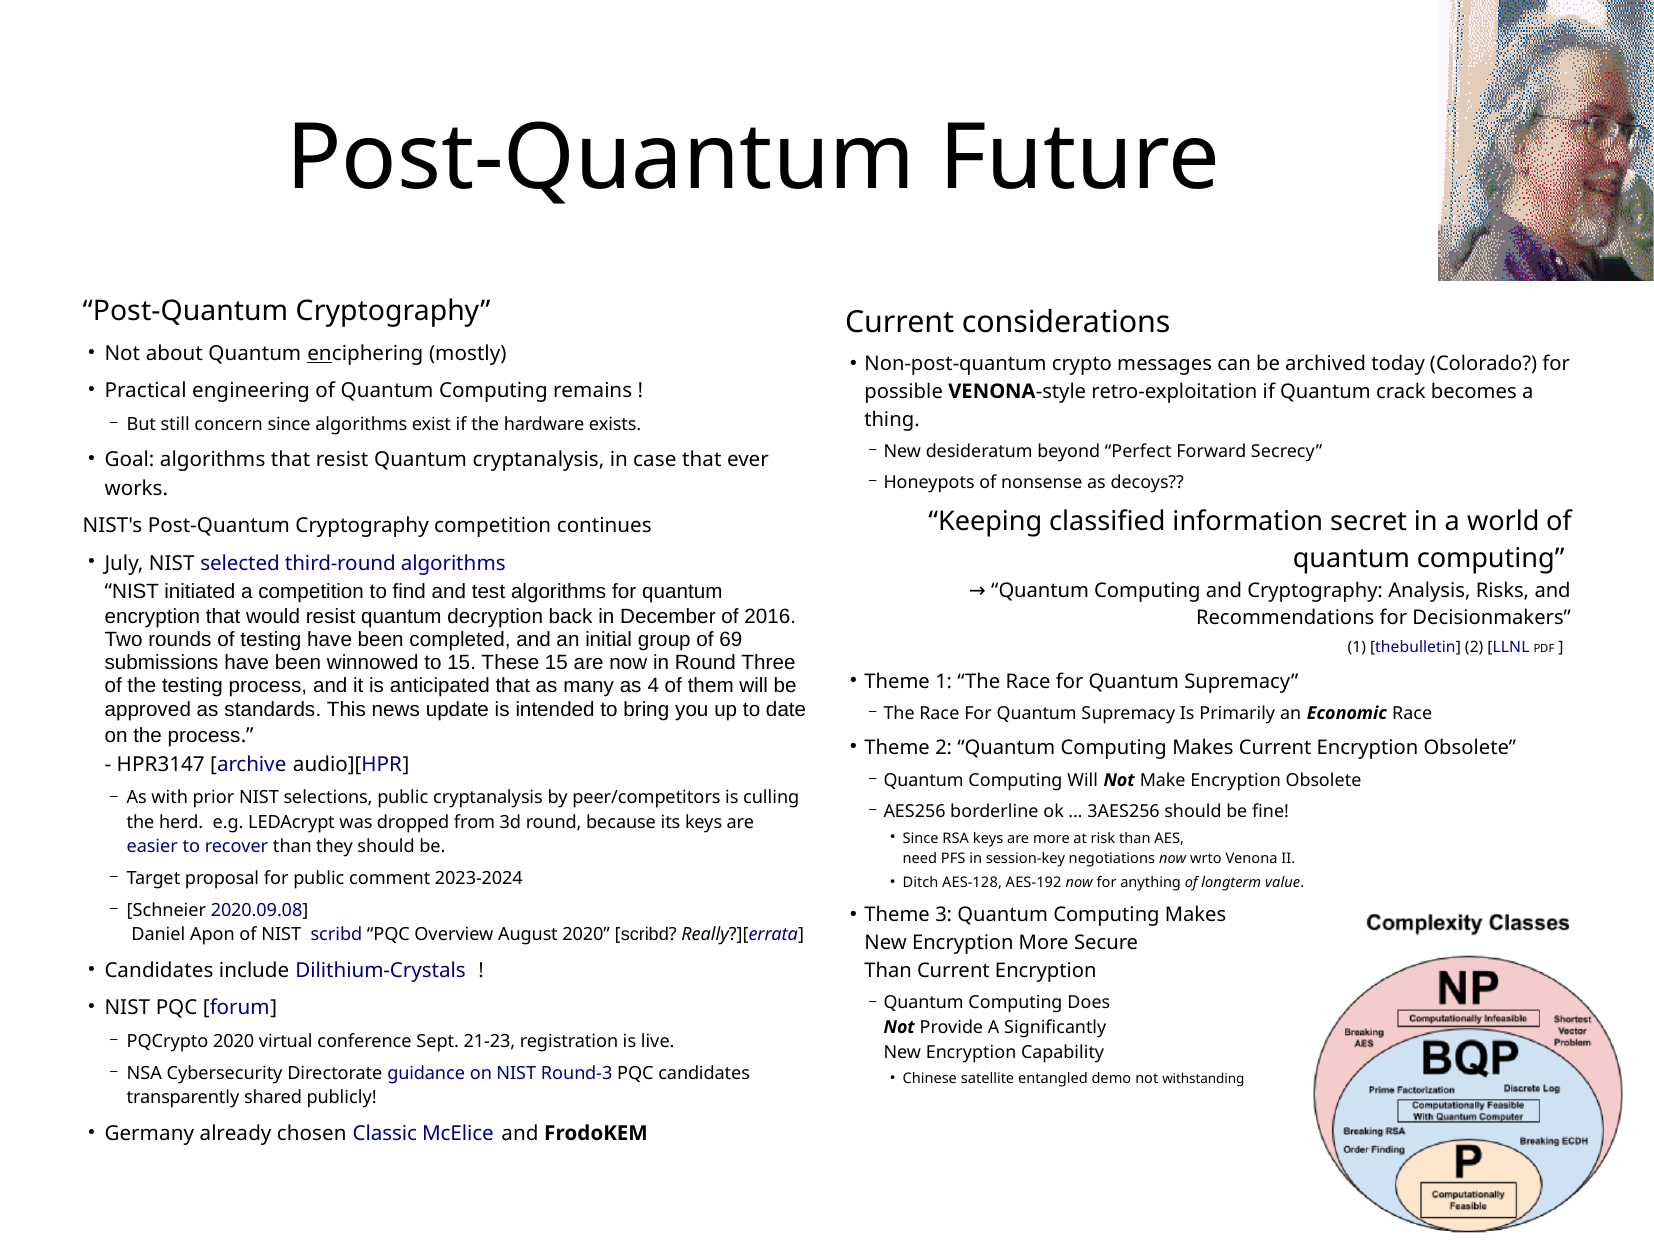

# Post-Quantum Future
“Post-Quantum Cryptography”
Not about Quantum enciphering (mostly)
Practical engineering of Quantum Computing remains !
But still concern since algorithms exist if the hardware exists.
Goal: algorithms that resist Quantum cryptanalysis, in case that ever works.
NIST's Post-Quantum Cryptography competition continues
July, NIST selected third-round algorithms
“NIST initiated a competition to find and test algorithms for quantum encryption that would resist quantum decryption back in December of 2016. Two rounds of testing have been completed, and an initial group of 69 submissions have been winnowed to 15. These 15 are now in Round Three of the testing process, and it is anticipated that as many as 4 of them will be approved as standards. This news update is intended to bring you up to date on the process.”
- HPR3147 [archive audio][HPR]
As with prior NIST selections, public cryptanalysis by peer/competitors is culling the herd. e.g. LEDAcrypt was dropped from 3d round, because its keys are easier to recover than they should be.
Target proposal for public comment 2023-2024
[Schneier 2020.09.08]
 Daniel Apon of NIST scribd “PQC Overview August 2020” [scribd? Really?][errata]
Candidates include Dilithium-Crystals !
NIST PQC [forum]
PQCrypto 2020 virtual conference Sept. 21-23, registration is live.
NSA Cybersecurity Directorate guidance on NIST Round-3 PQC candidates transparently shared publicly!
Germany already chosen Classic McElice and FrodoKEM
Current considerations
Non-post-quantum crypto messages can be archived today (Colorado?) for possible VENONA-style retro-exploitation if Quantum crack becomes a thing.
New desideratum beyond “Perfect Forward Secrecy”
Honeypots of nonsense as decoys??
“Keeping classified information secret in a world of quantum computing”
→ “Quantum Computing and Cryptography: Analysis, Risks, and Recommendations for Decisionmakers”
 (1) [thebulletin] (2) [LLNL PDF ]
Theme 1: “The Race for Quantum Supremacy”
The Race For Quantum Supremacy Is Primarily an Economic Race
Theme 2: “Quantum Computing Makes Current Encryption Obsolete”
Quantum Computing Will Not Make Encryption Obsolete
AES256 borderline ok … 3AES256 should be fine!
Since RSA keys are more at risk than AES,
need PFS in session-key negotiations now wrto Venona II.
Ditch AES-128, AES-192 now for anything of longterm value.
Theme 3: Quantum Computing Makes
New Encryption More Secure
Than Current Encryption
Quantum Computing Does
Not Provide A Significantly
New Encryption Capability
Chinese satellite entangled demo not withstanding